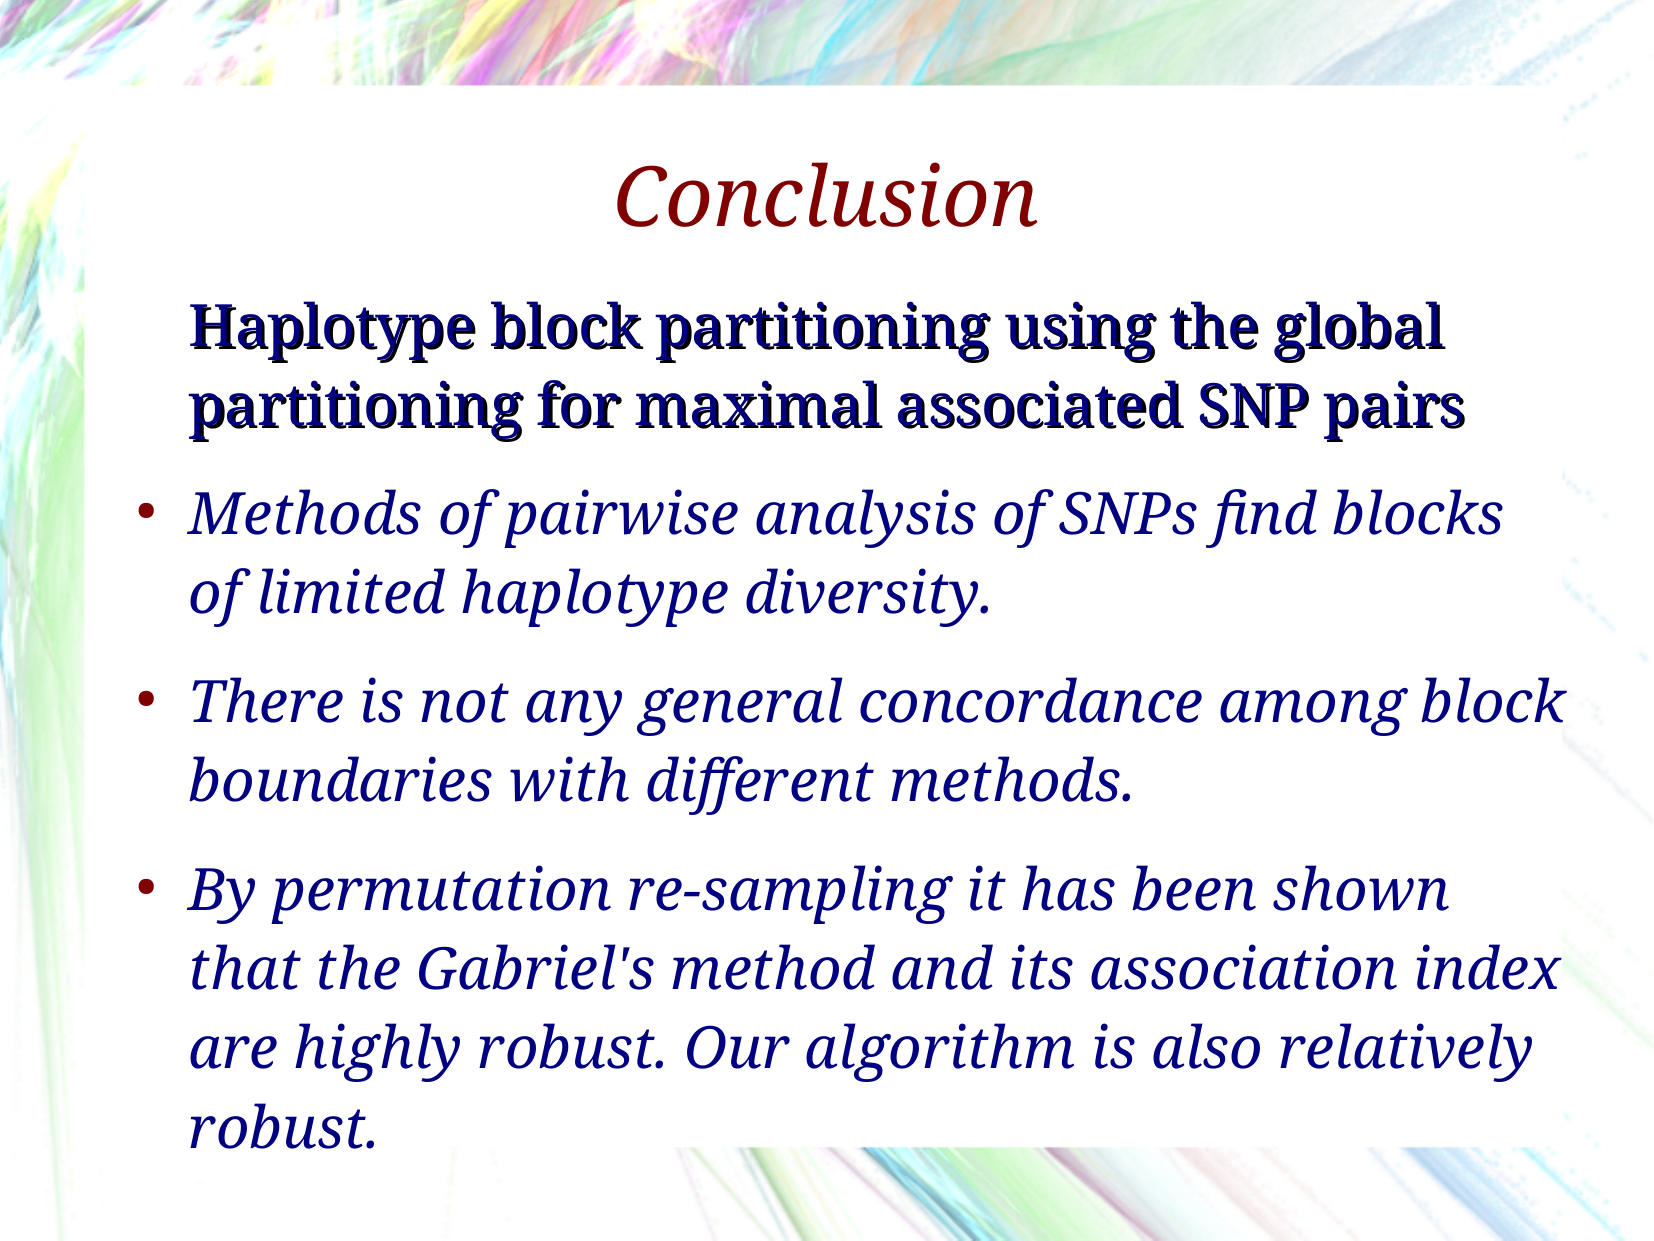

# Conclusion
Haplotype block partitioning using the global partitioning for maximal associated SNP pairs
Methods of pairwise analysis of SNPs ﬁnd blocks of limited haplotype diversity.
There is not any general concordance among block boundaries with different methods.
By permutation re-sampling it has been shown that the Gabriel's method and its association index are highly robust. Our algorithm is also relatively robust.